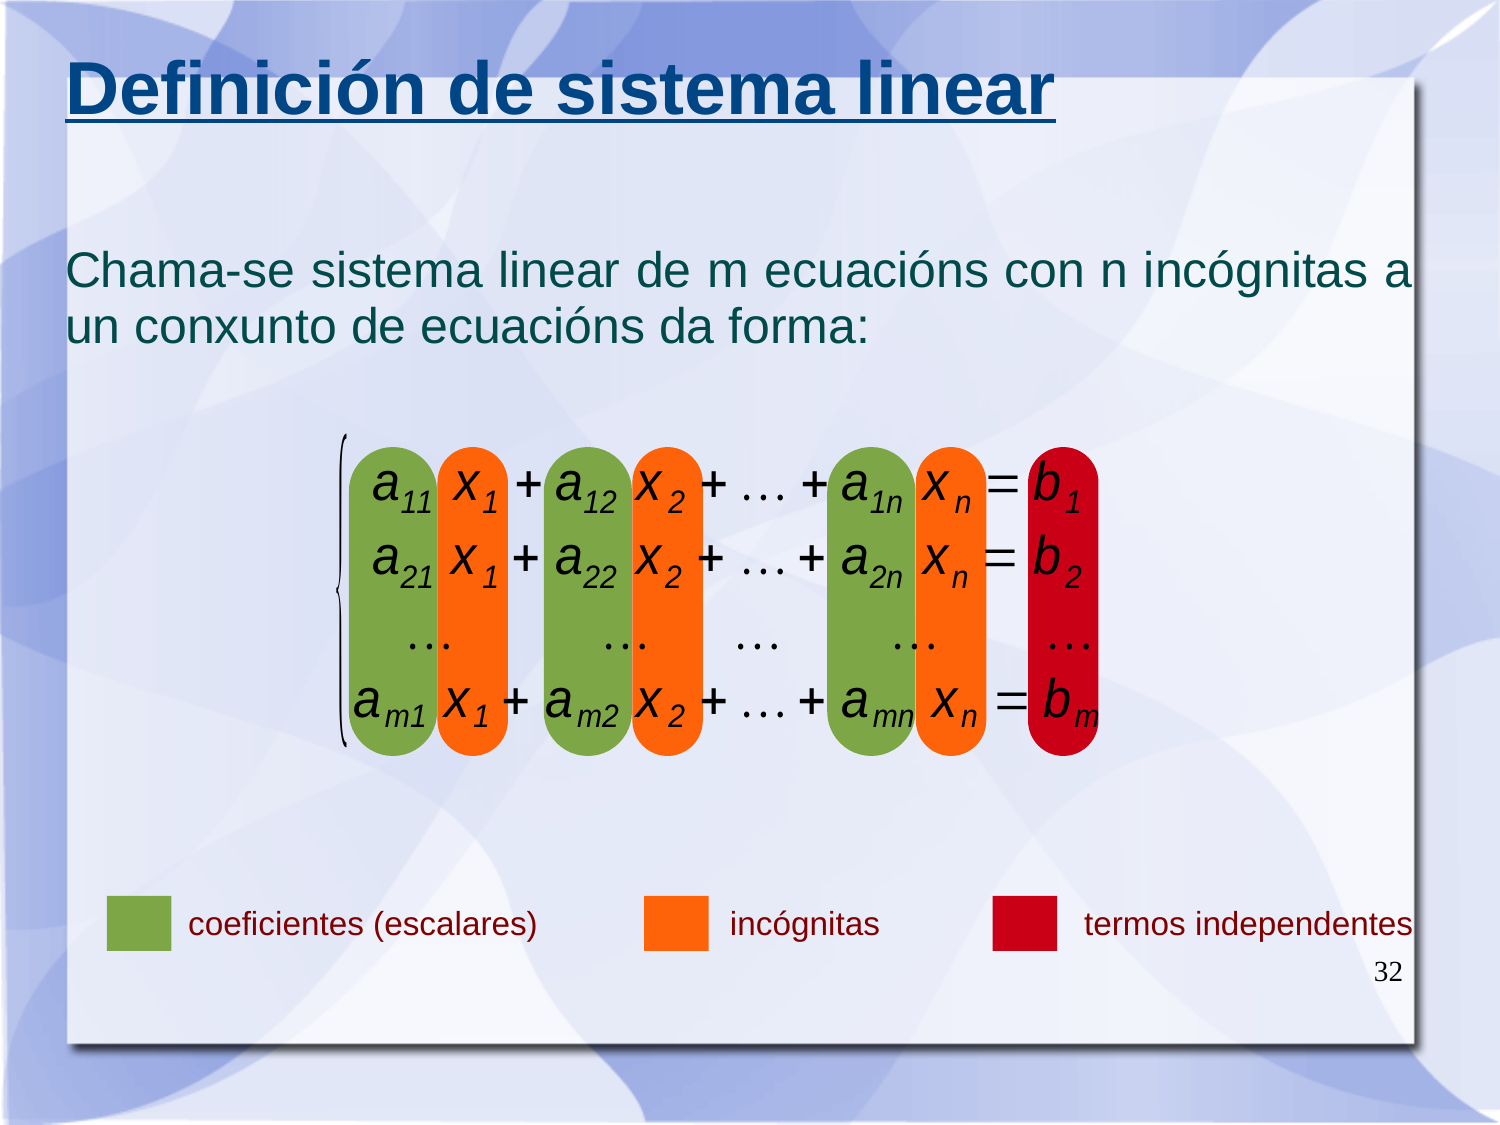

# Definición de sistema linear
Chama-se sistema linear de m ecuacións con n incógnitas a un conxunto de ecuacións da forma:
coeficientes (escalares)
incógnitas
termos independentes
32